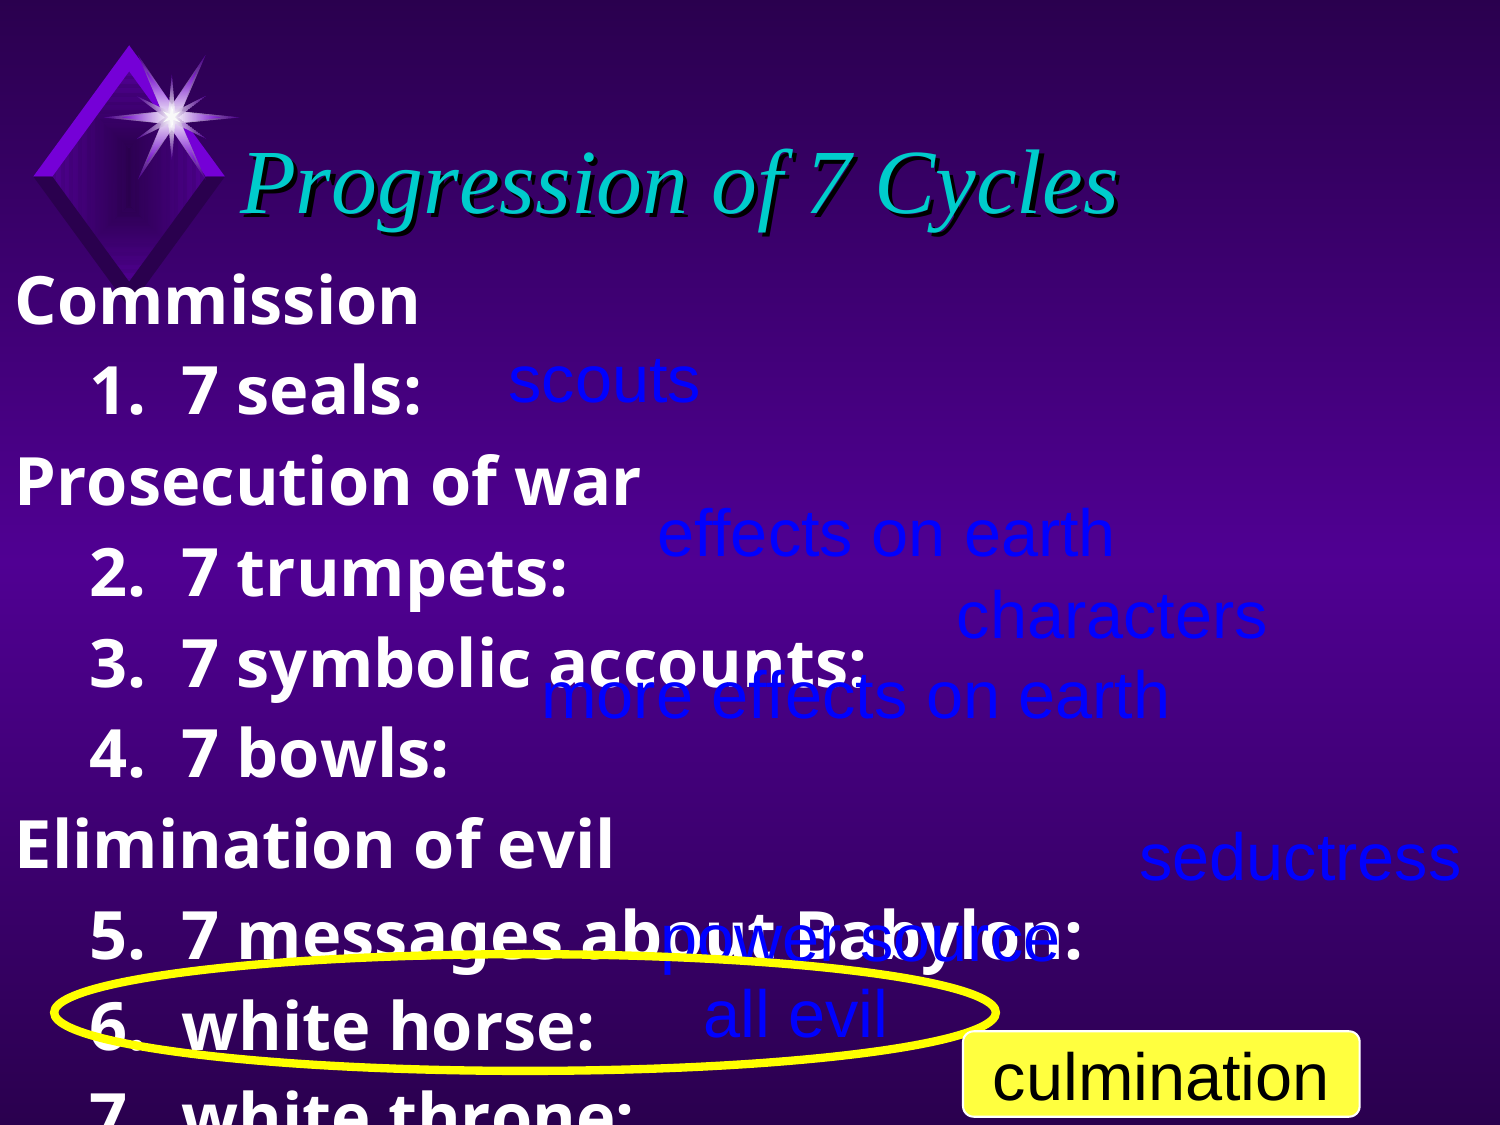

Progression of 7 Cycles
# Commission
1. 7 seals:
Prosecution of war
2. 7 trumpets:
3. 7 symbolic accounts:
4. 7 bowls:
Elimination of evil
5. 7 messages about Babylon:
6. white horse:
7. white throne:
scouts
effects on earth
characters
more effects on earth
seductress
power source
all evil
culmination